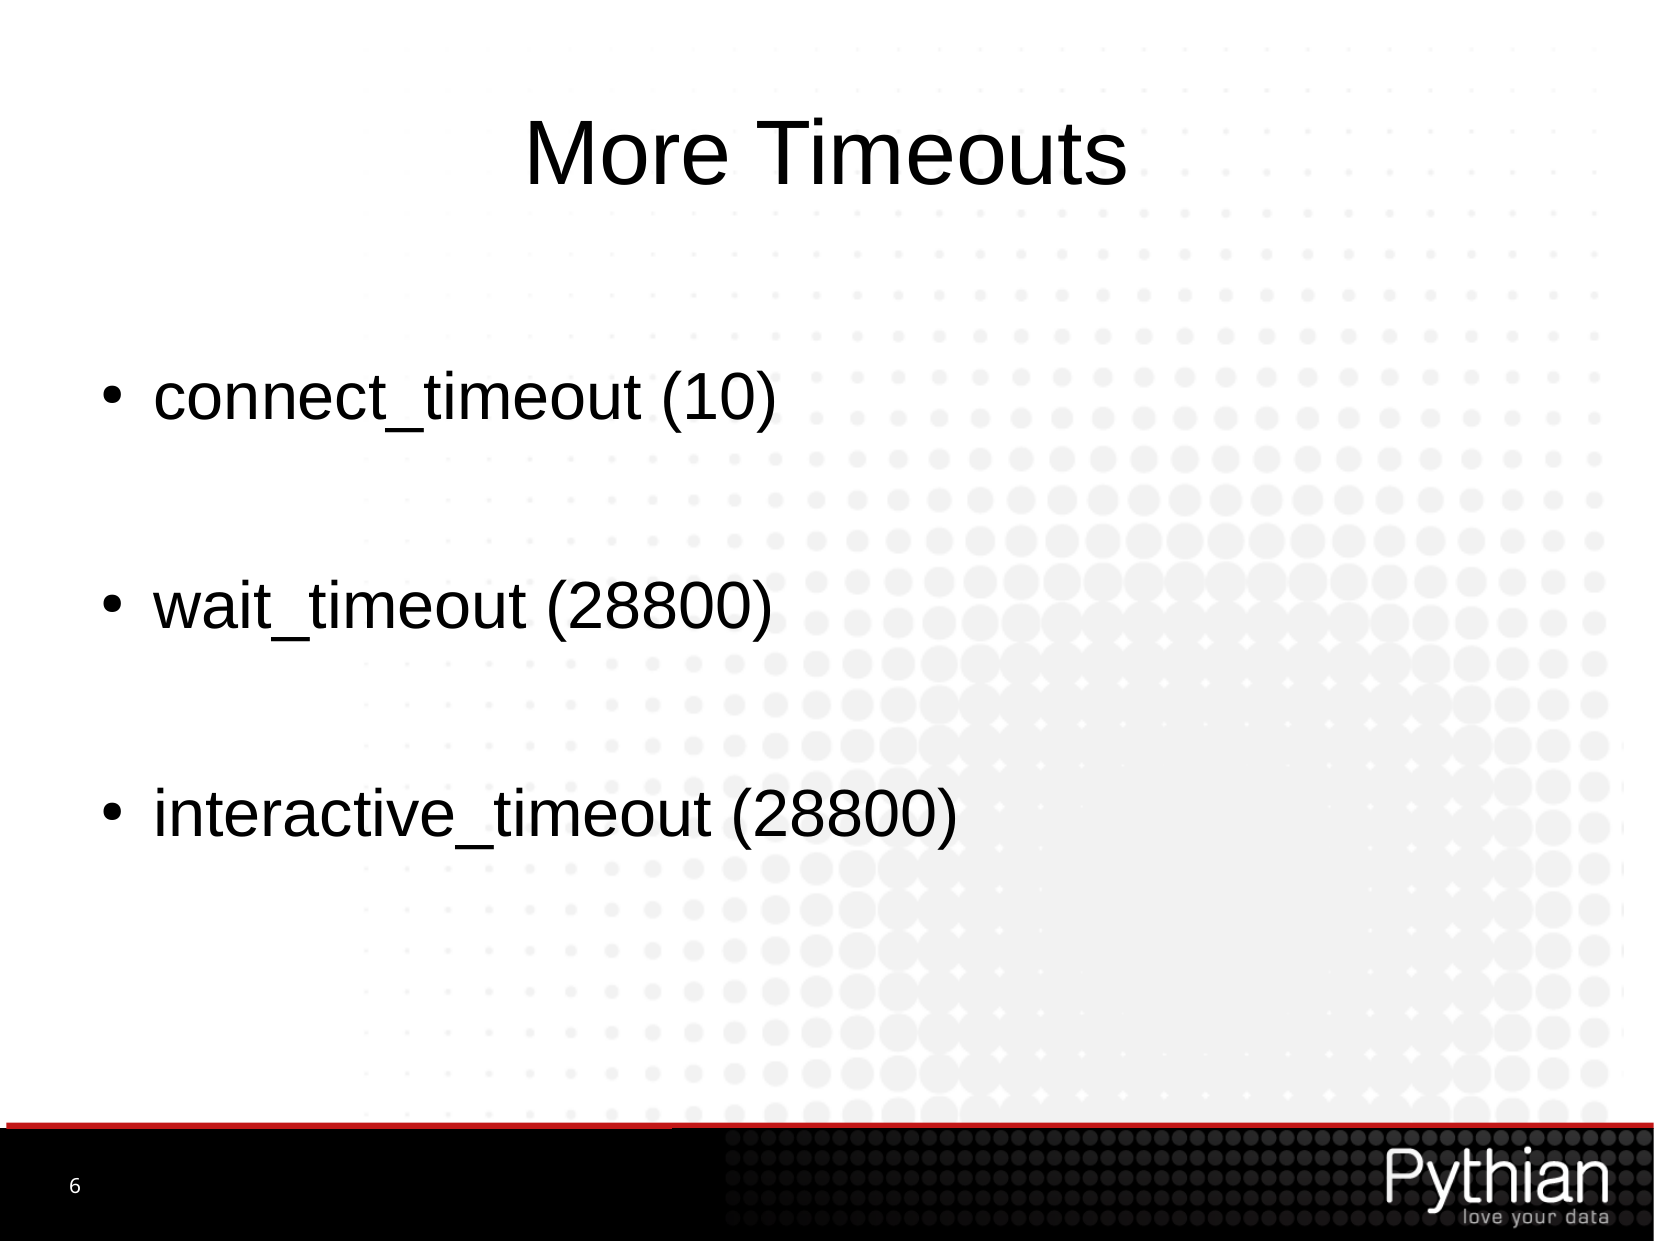

# More Timeouts
connect_timeout (10)
wait_timeout (28800)
interactive_timeout (28800)